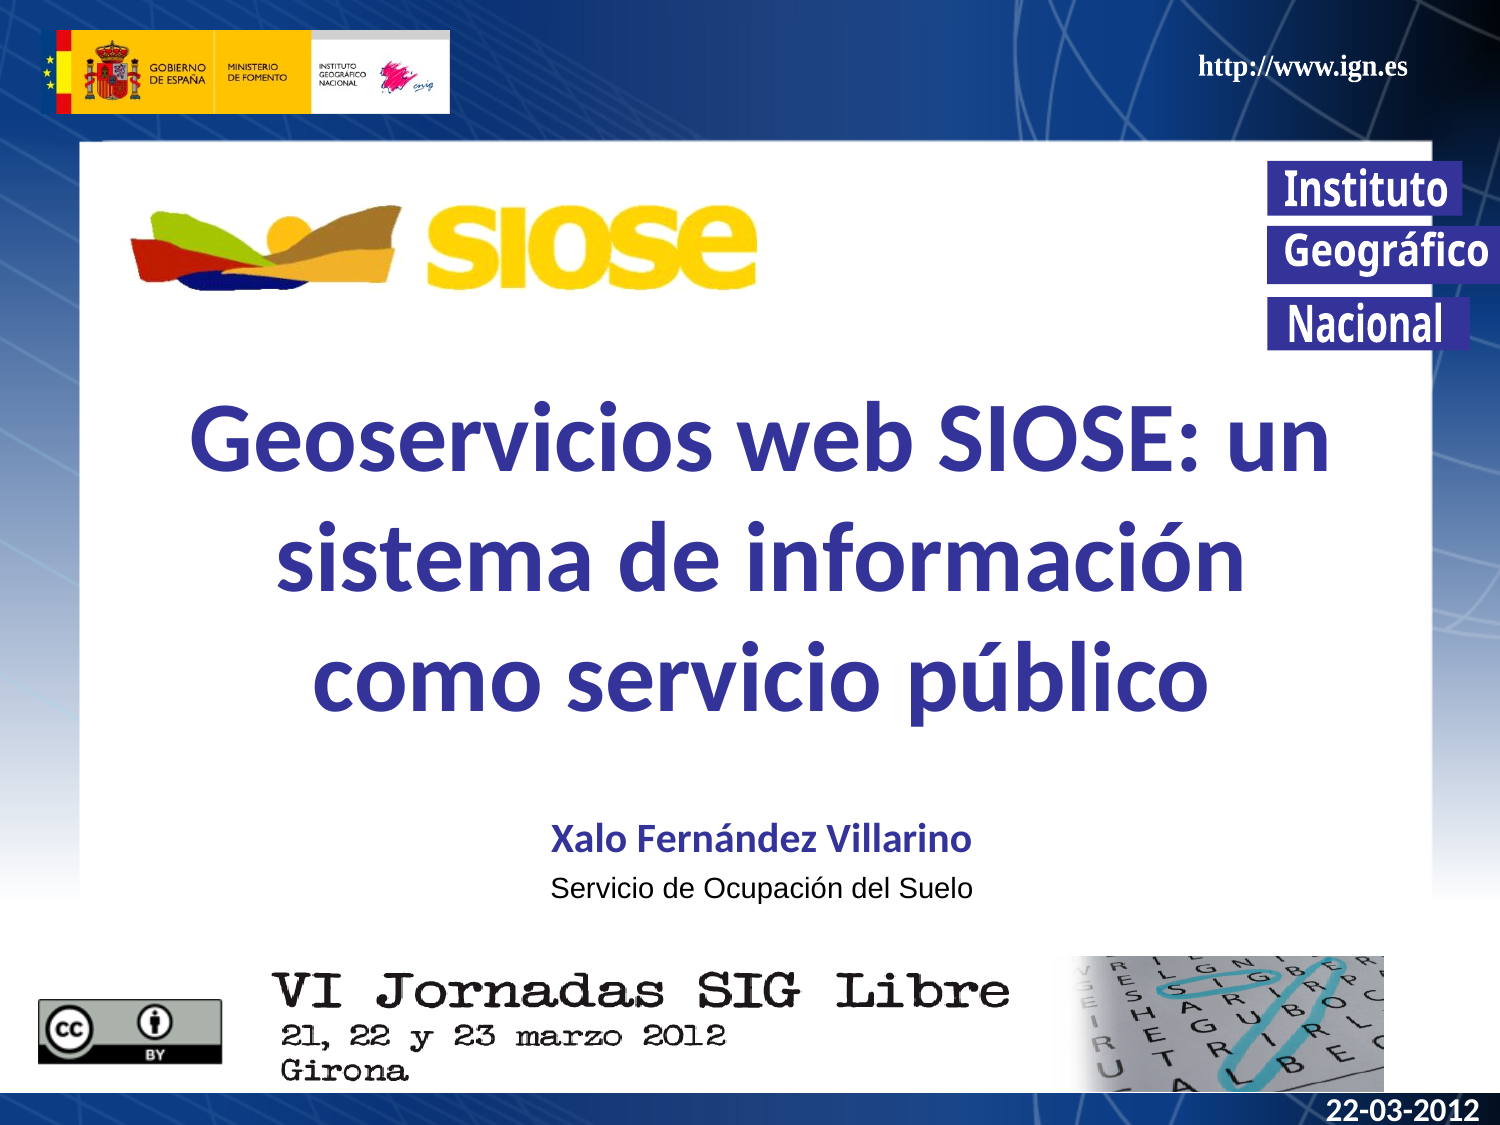

Geoservicios web SIOSE: un sistema de información como servicio público
Xalo Fernández Villarino
Servicio de Ocupación del Suelo